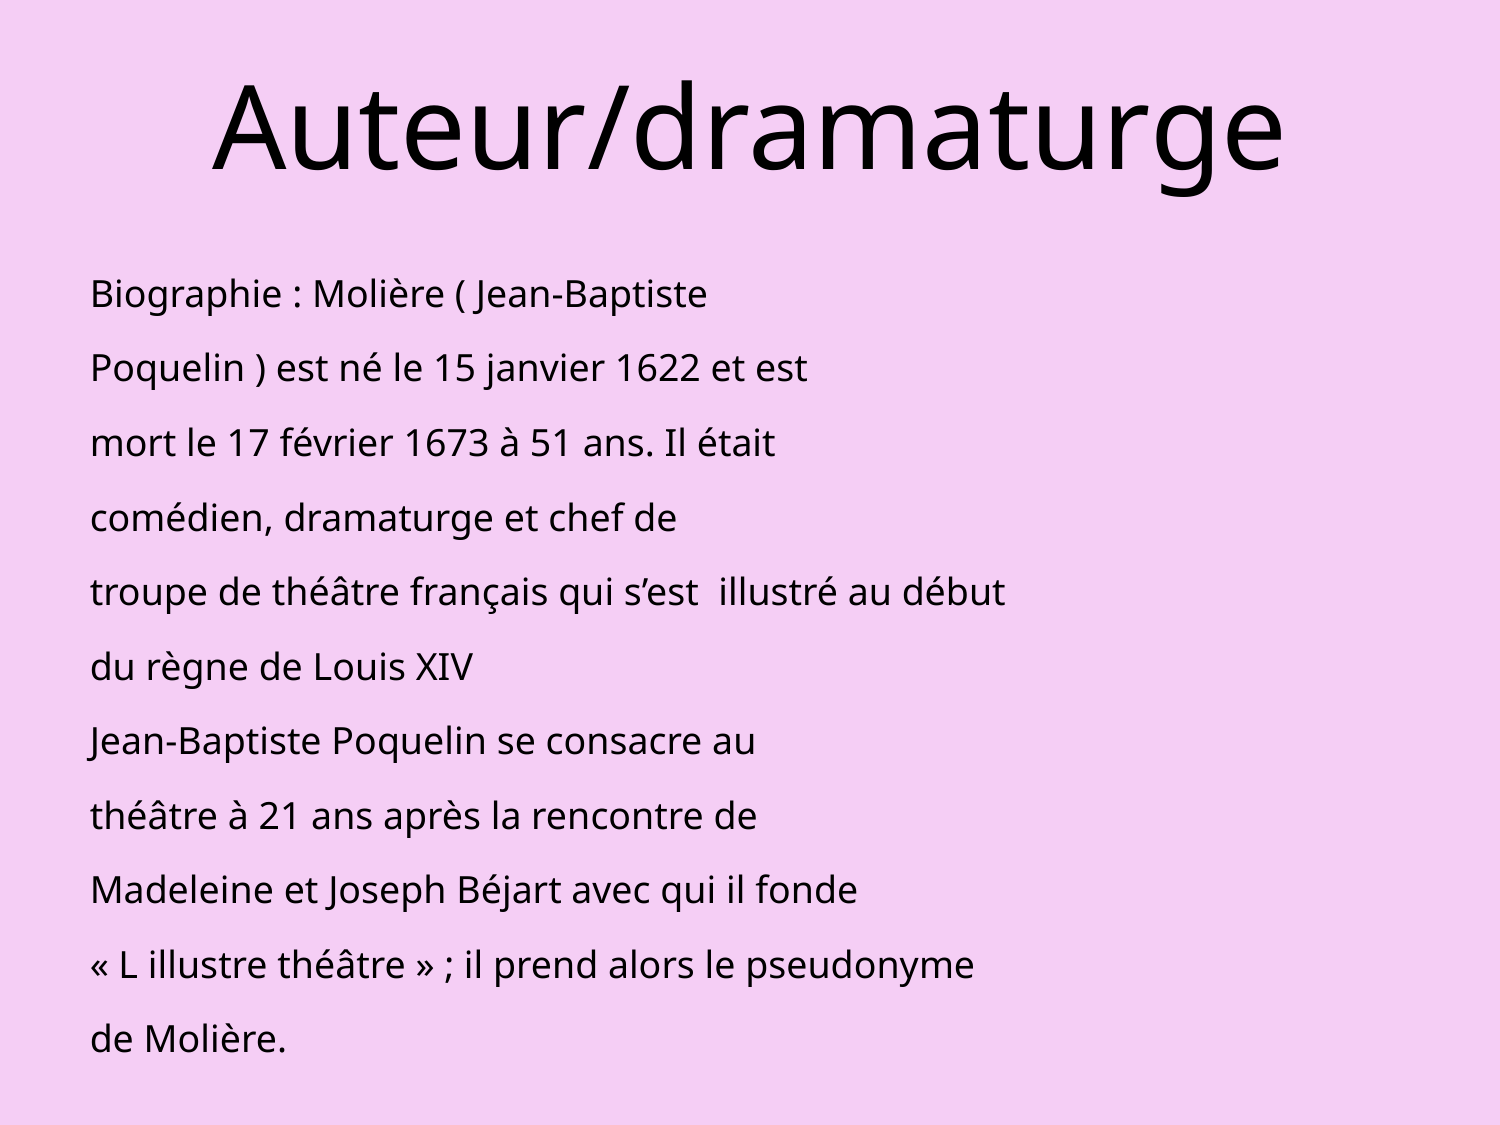

# Auteur/dramaturge
Biographie : Molière ( Jean-Baptiste
Poquelin ) est né le 15 janvier 1622 et est
mort le 17 février 1673 à 51 ans. Il était
comédien, dramaturge et chef de
troupe de théâtre français qui s’est illustré au début
du règne de Louis XIV
Jean-Baptiste Poquelin se consacre au
théâtre à 21 ans après la rencontre de
Madeleine et Joseph Béjart avec qui il fonde
« L illustre théâtre » ; il prend alors le pseudonyme
de Molière.